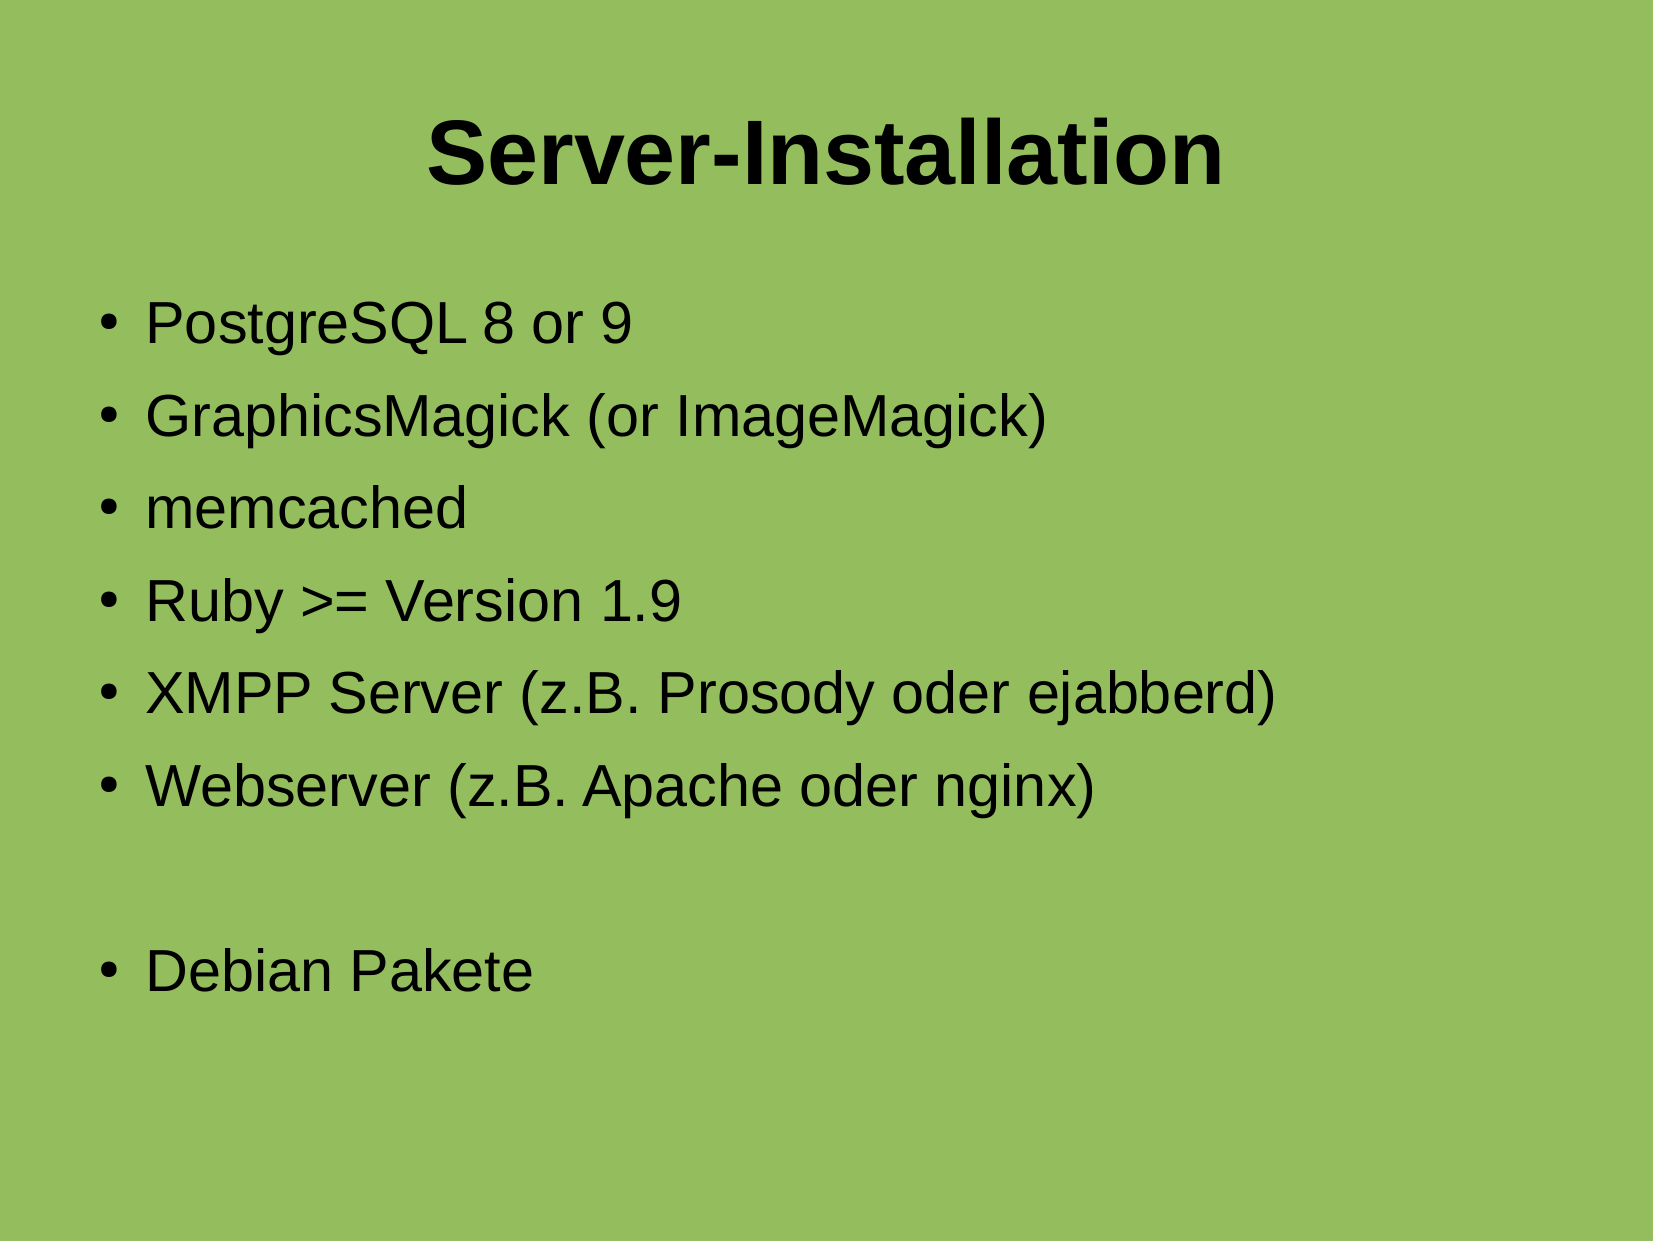

# Server-Installation
PostgreSQL 8 or 9
GraphicsMagick (or ImageMagick)
memcached
Ruby >= Version 1.9
XMPP Server (z.B. Prosody oder ejabberd)
Webserver (z.B. Apache oder nginx)
Debian Pakete